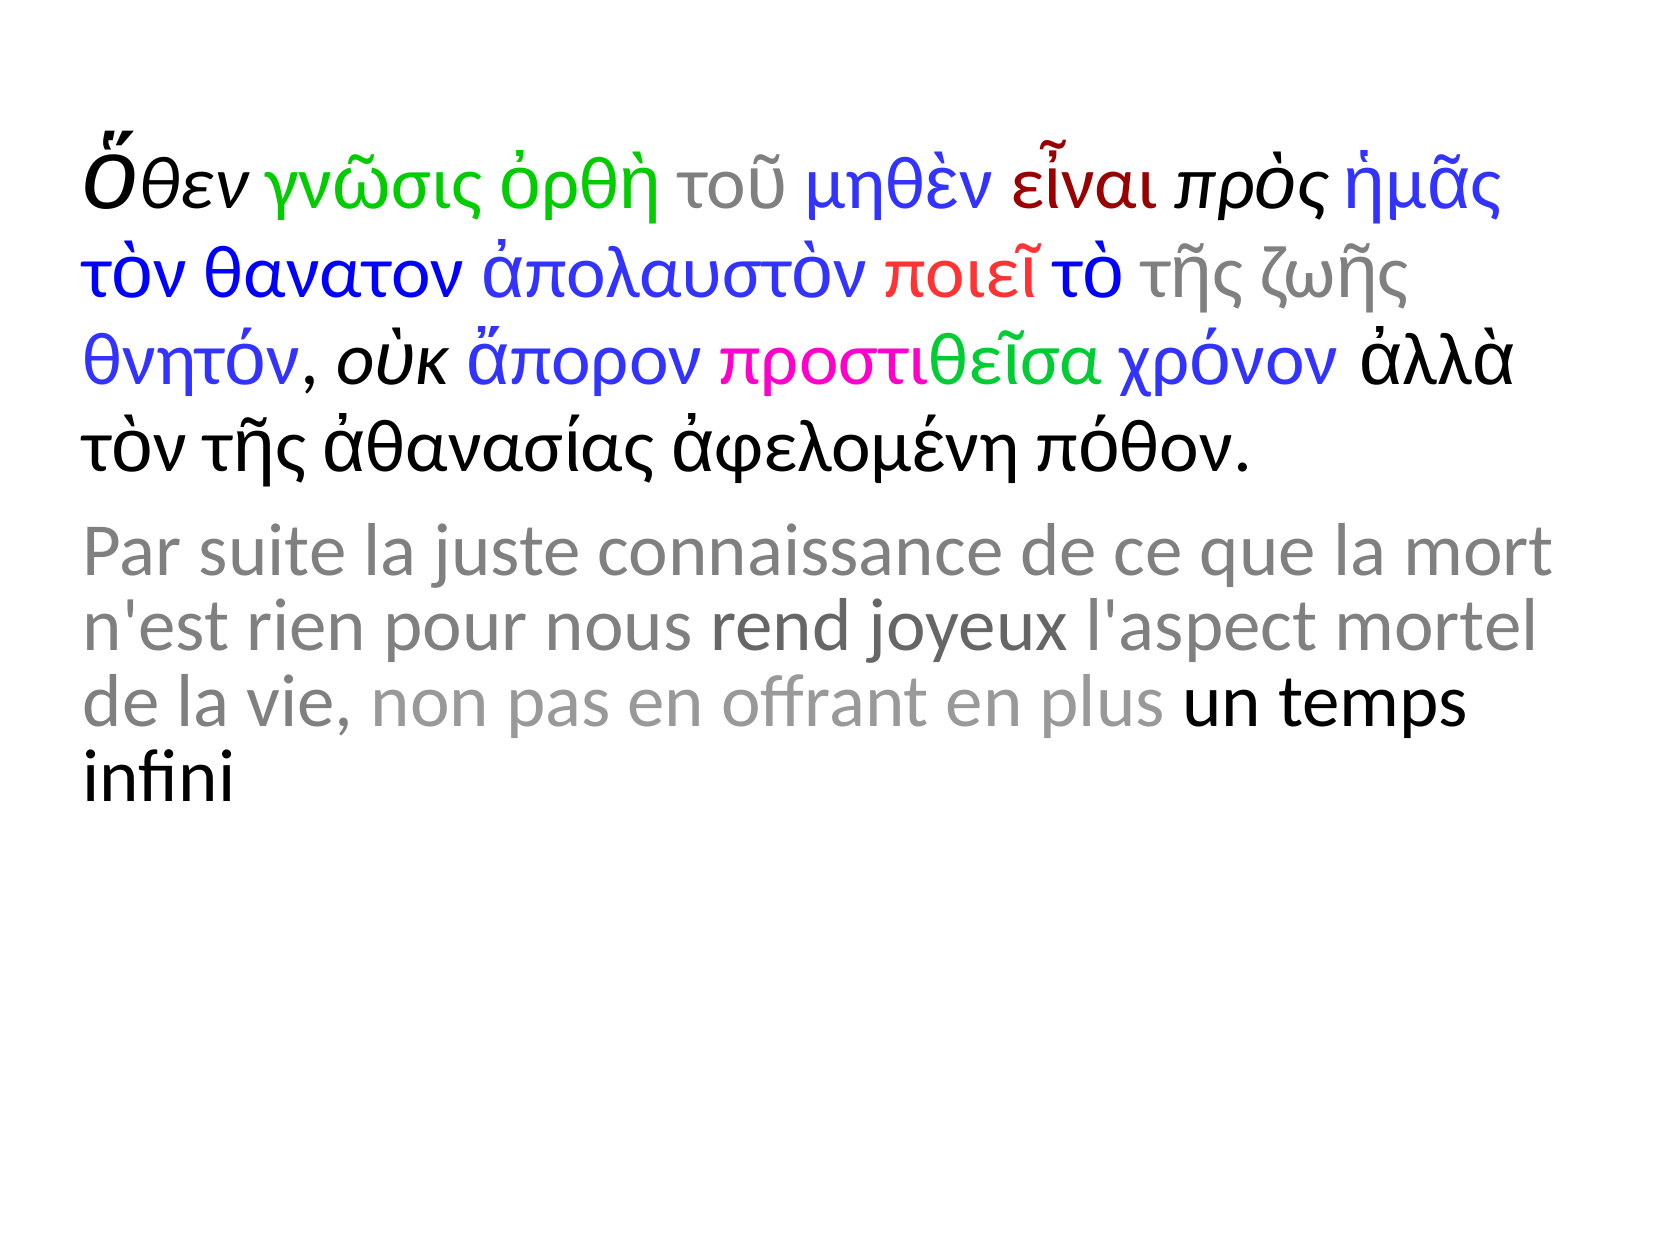

# ὅθεν γνῶσις ὀρθὴ τοῦ μηθὲν εἶναι πρὸς ἡμᾶς τὸν θανατον ἀπολαυστὸν ποιεῖ τὸ τῆς ζωῆς θνητόν, οὺκ ἄπορον προστιθεῖσα χρόνον ἀλλὰ τὸν τῆς ἀθανασίας ἀφελομένη πόθον.
Par suite la juste connaissance de ce que la mort n'est rien pour nous rend joyeux l'aspect mortel de la vie, non pas en offrant en plus un temps infini